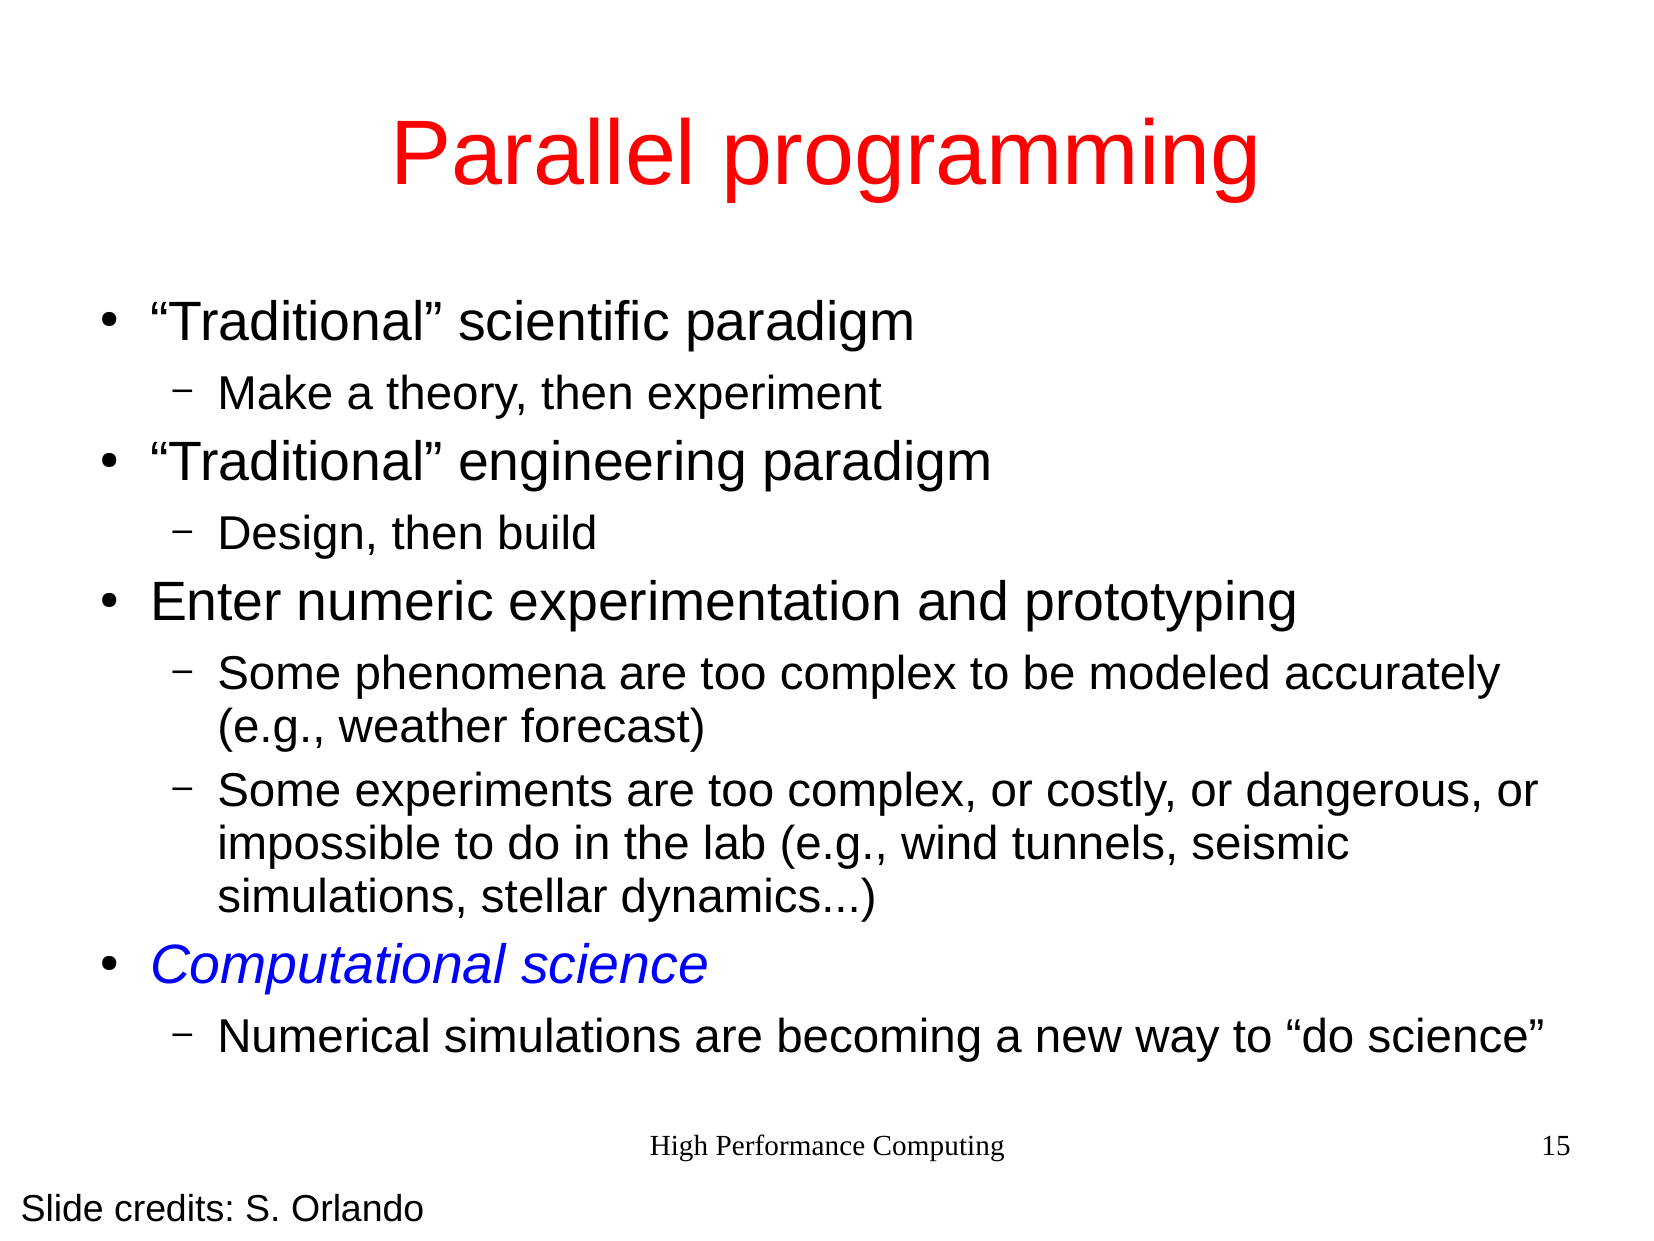

# Parallel programming
“Traditional” scientific paradigm
Make a theory, then experiment
“Traditional” engineering paradigm
Design, then build
Enter numeric experimentation and prototyping
Some phenomena are too complex to be modeled accurately (e.g., weather forecast)
Some experiments are too complex, or costly, or dangerous, or impossible to do in the lab (e.g., wind tunnels, seismic simulations, stellar dynamics...)
Computational science
Numerical simulations are becoming a new way to “do science”
High Performance Computing
15
Slide credits: S. Orlando